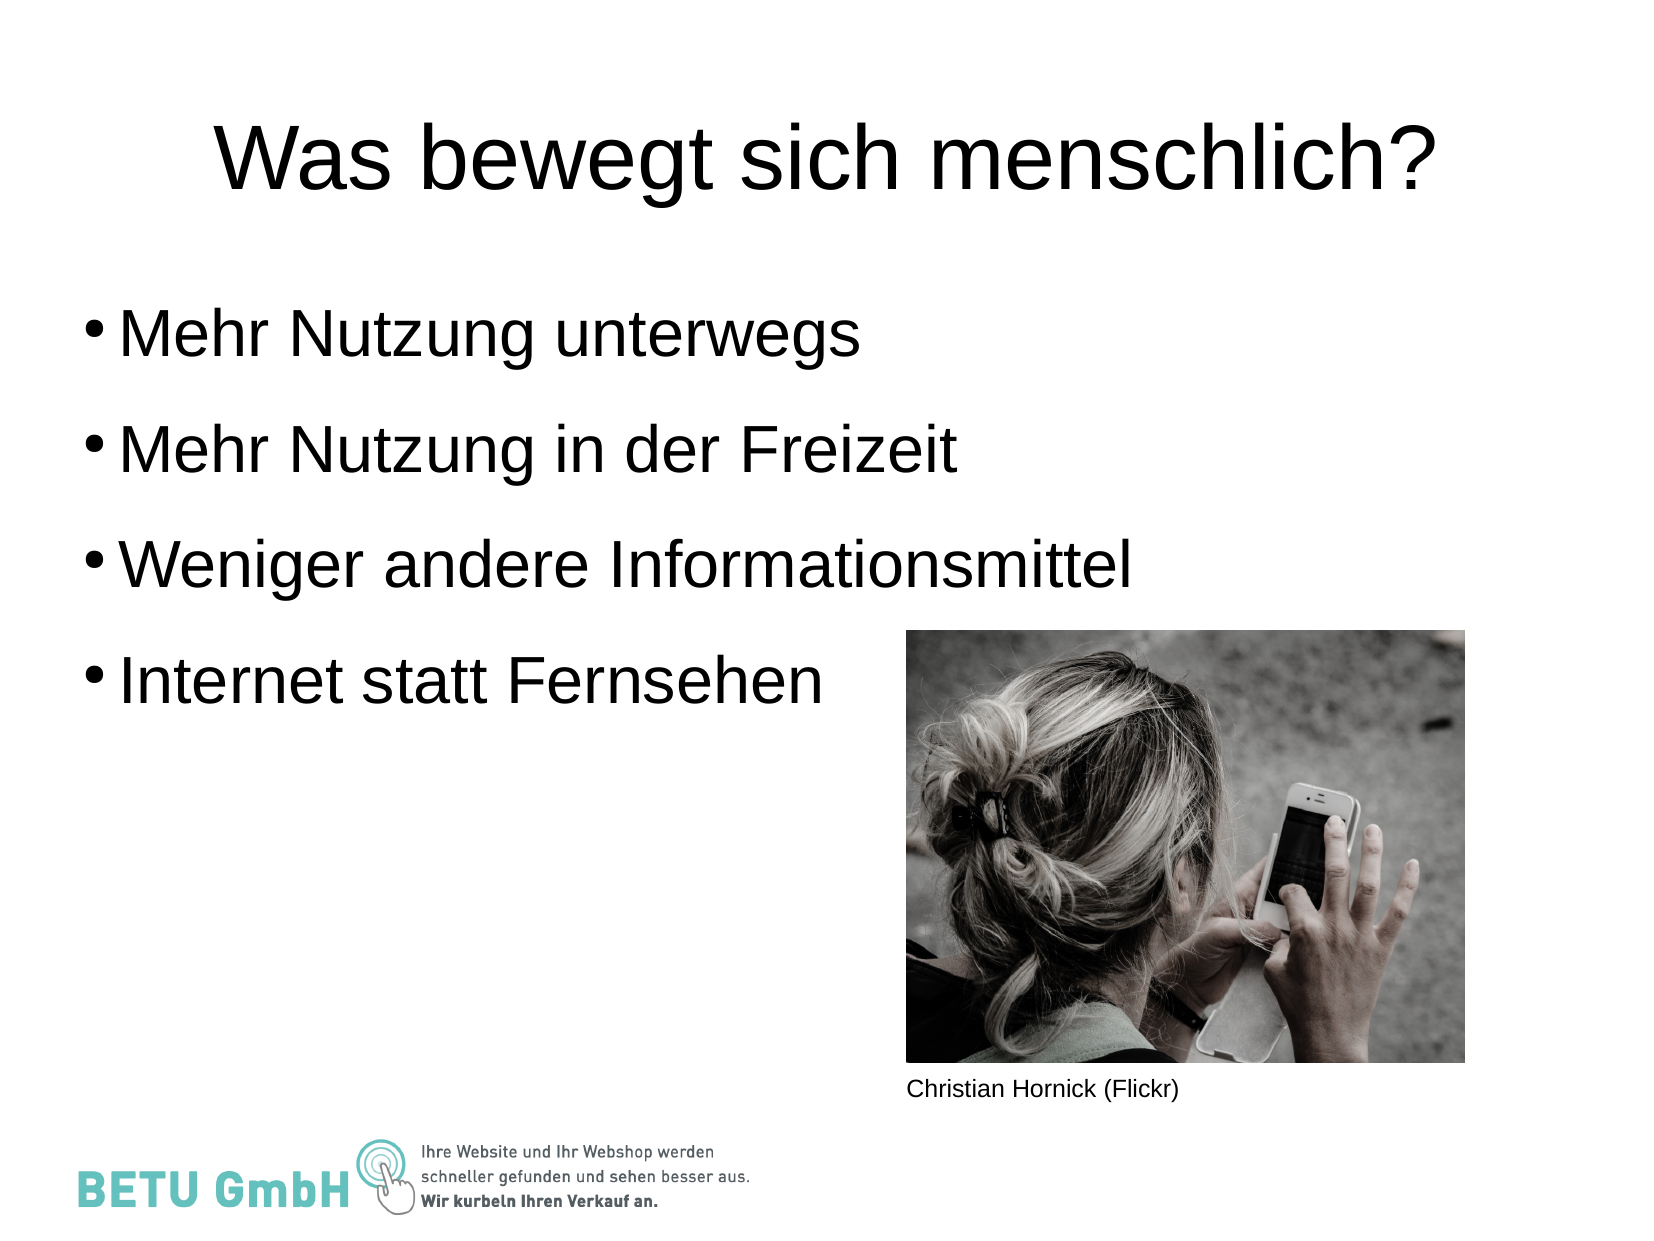

Was bewegt sich menschlich?
Mehr Nutzung unterwegs
Mehr Nutzung in der Freizeit
Weniger andere Informationsmittel
Internet statt Fernsehen
Christian Hornick (Flickr)